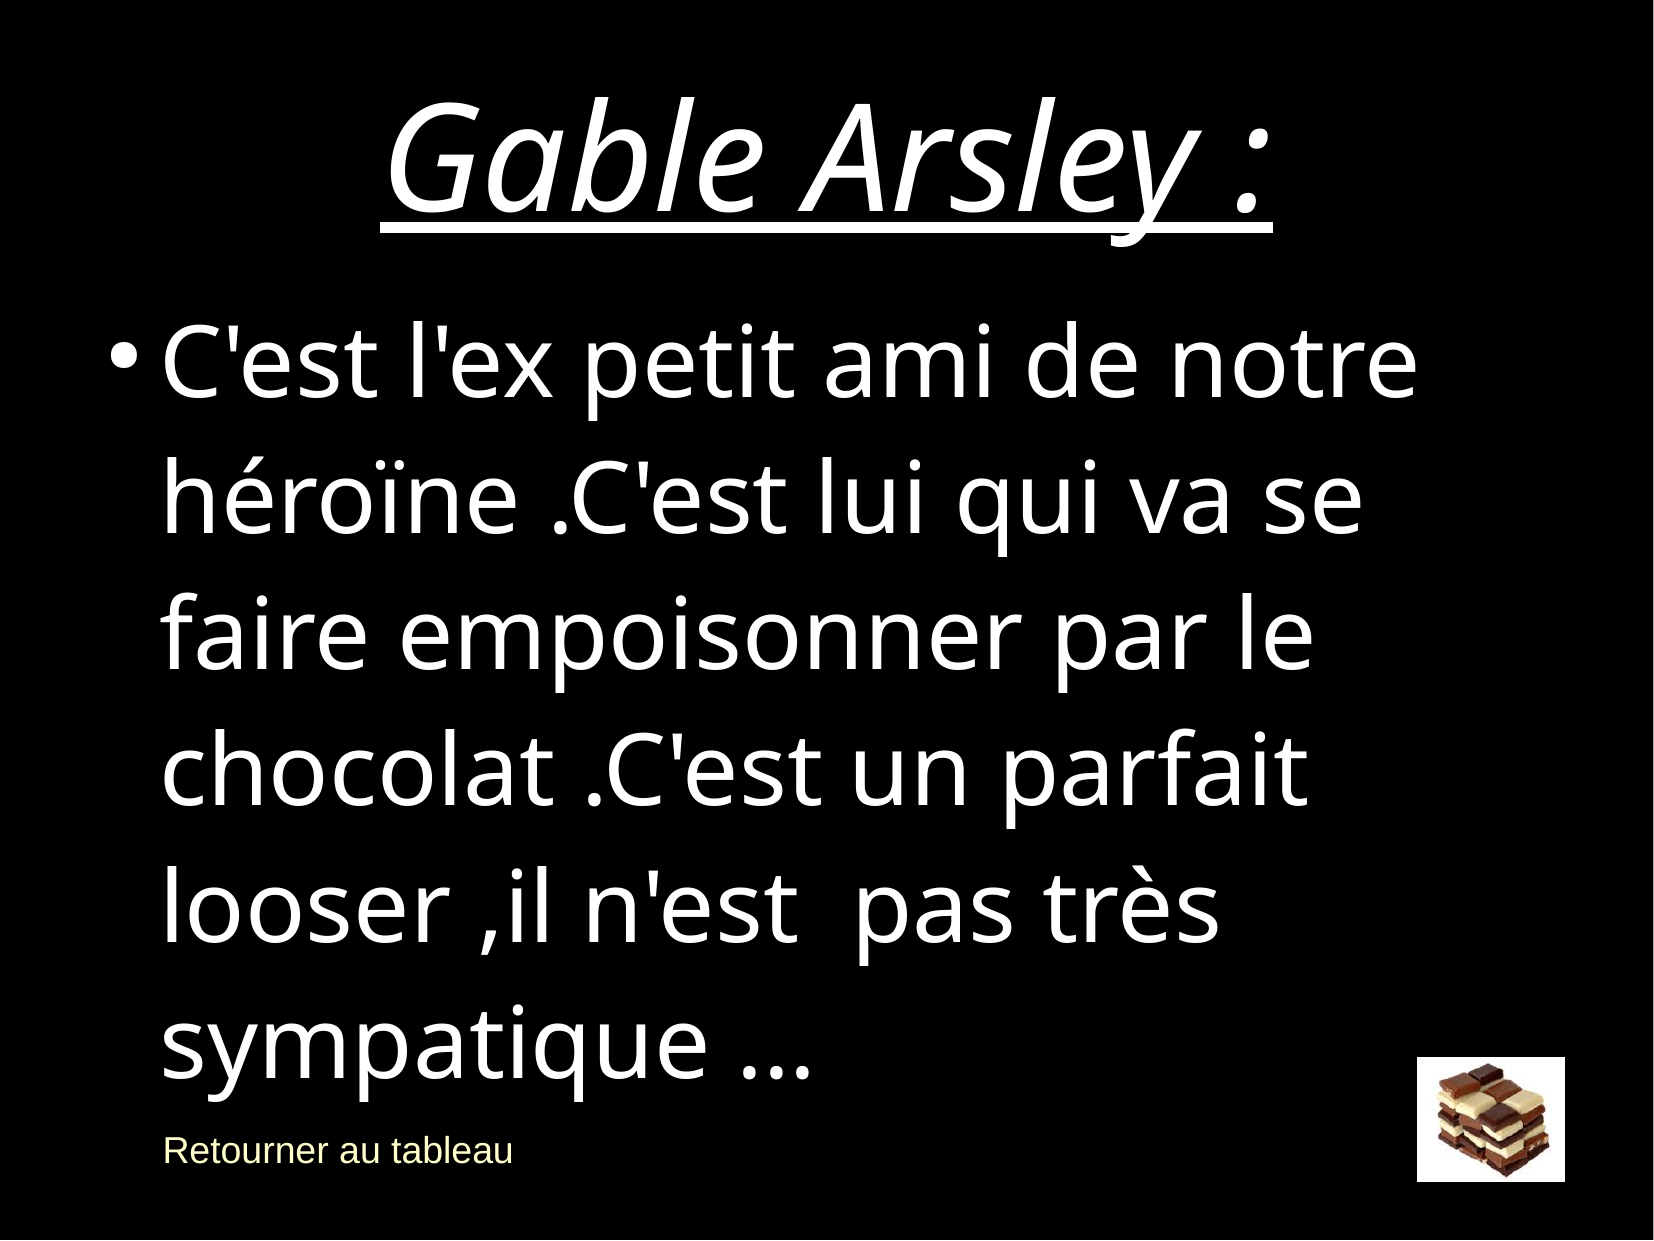

# Gable Arsley :
C'est l'ex petit ami de notre héroïne .C'est lui qui va se faire empoisonner par le chocolat .C'est un parfait looser ,il n'est pas très sympatique ...
Retourner au tableau